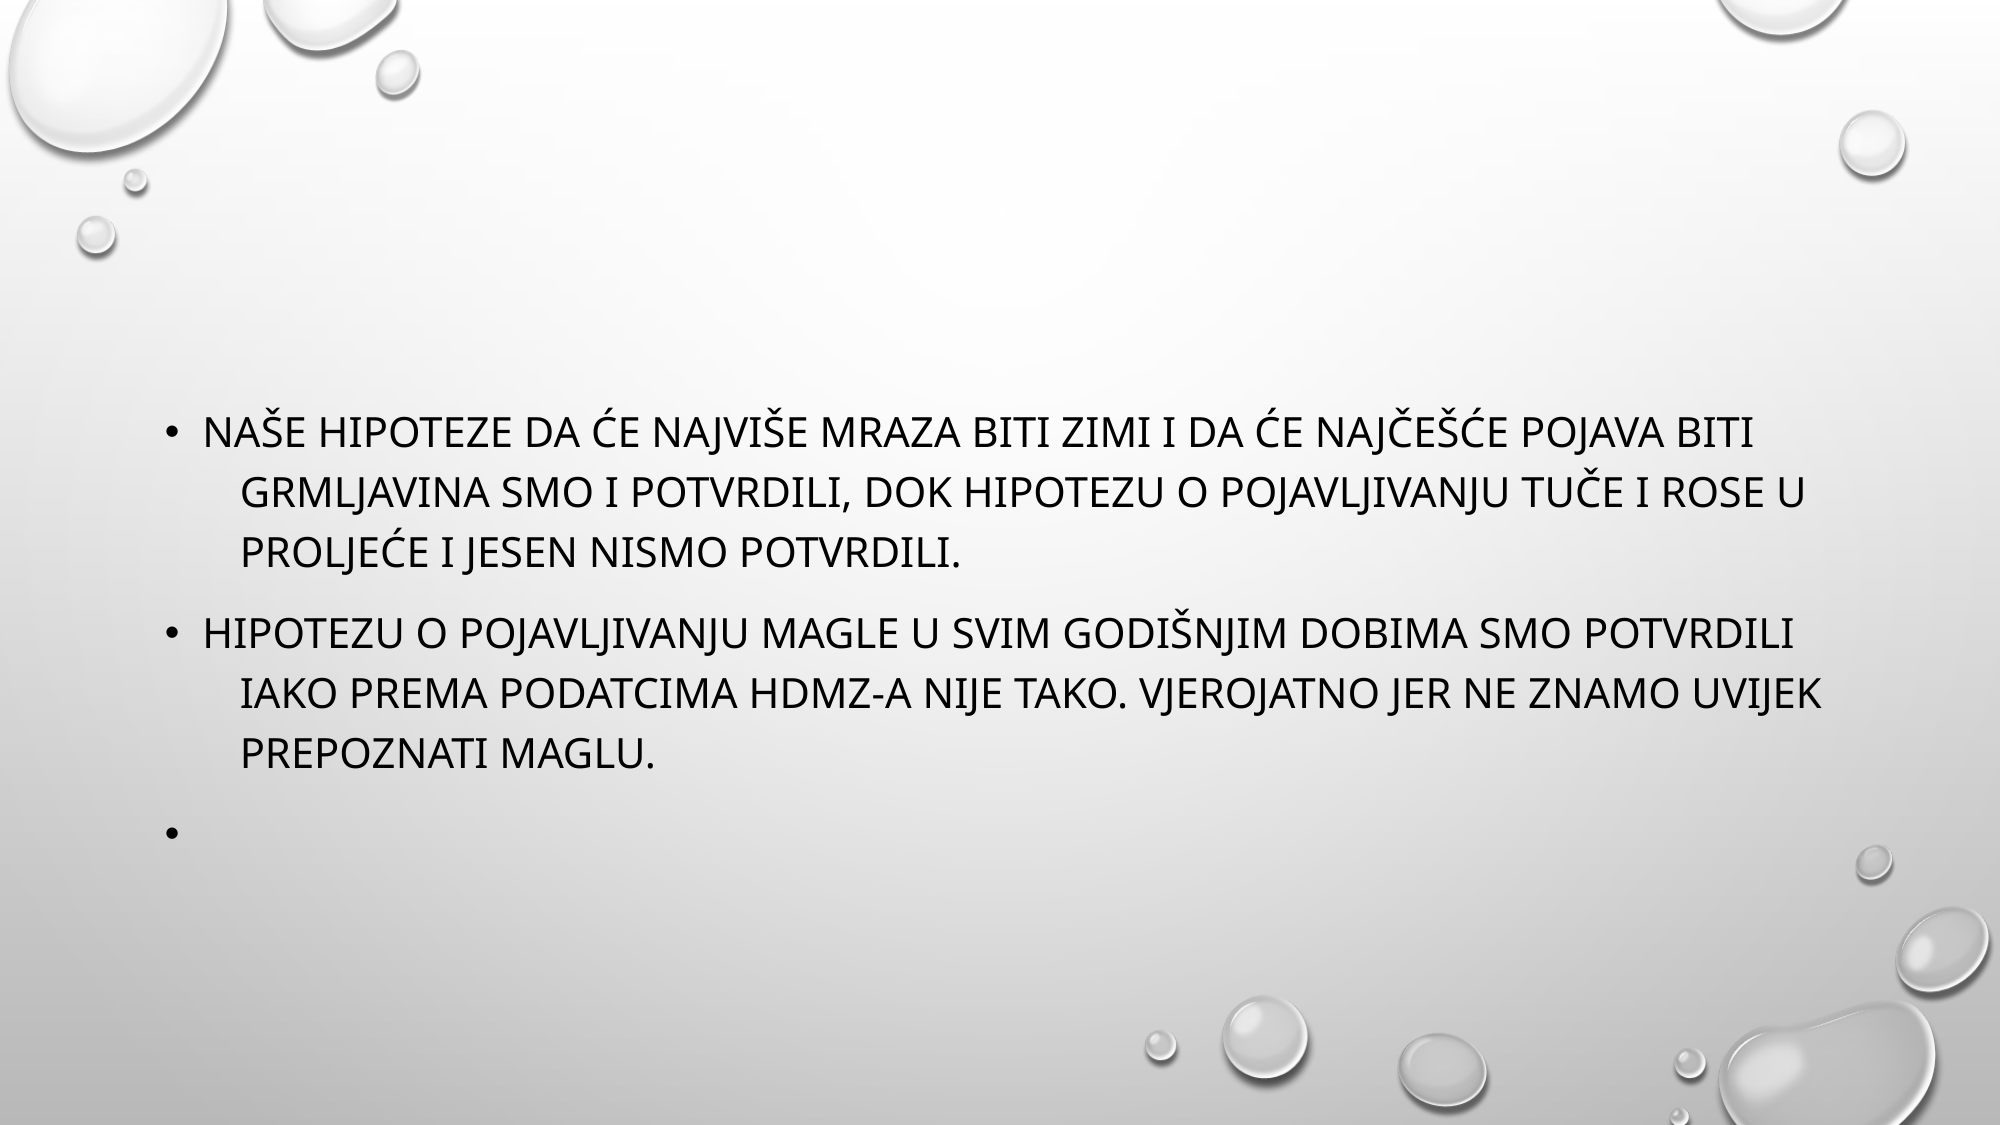

#
Naše hipoteze da će najviše mraza biti zimi i da će najčešće pojava biti grmljavina smo i potvrdili, dok hipotezu o pojavljivanju tuče i rose u proljeće i jesen nismo potvrdili.
Hipotezu o pojavljivanju magle u svim godišnjim dobima smo potvrdili iako prema podatcima HDMZ-a nije tako. Vjerojatno jer ne znamo uvijek prepoznati maglu.